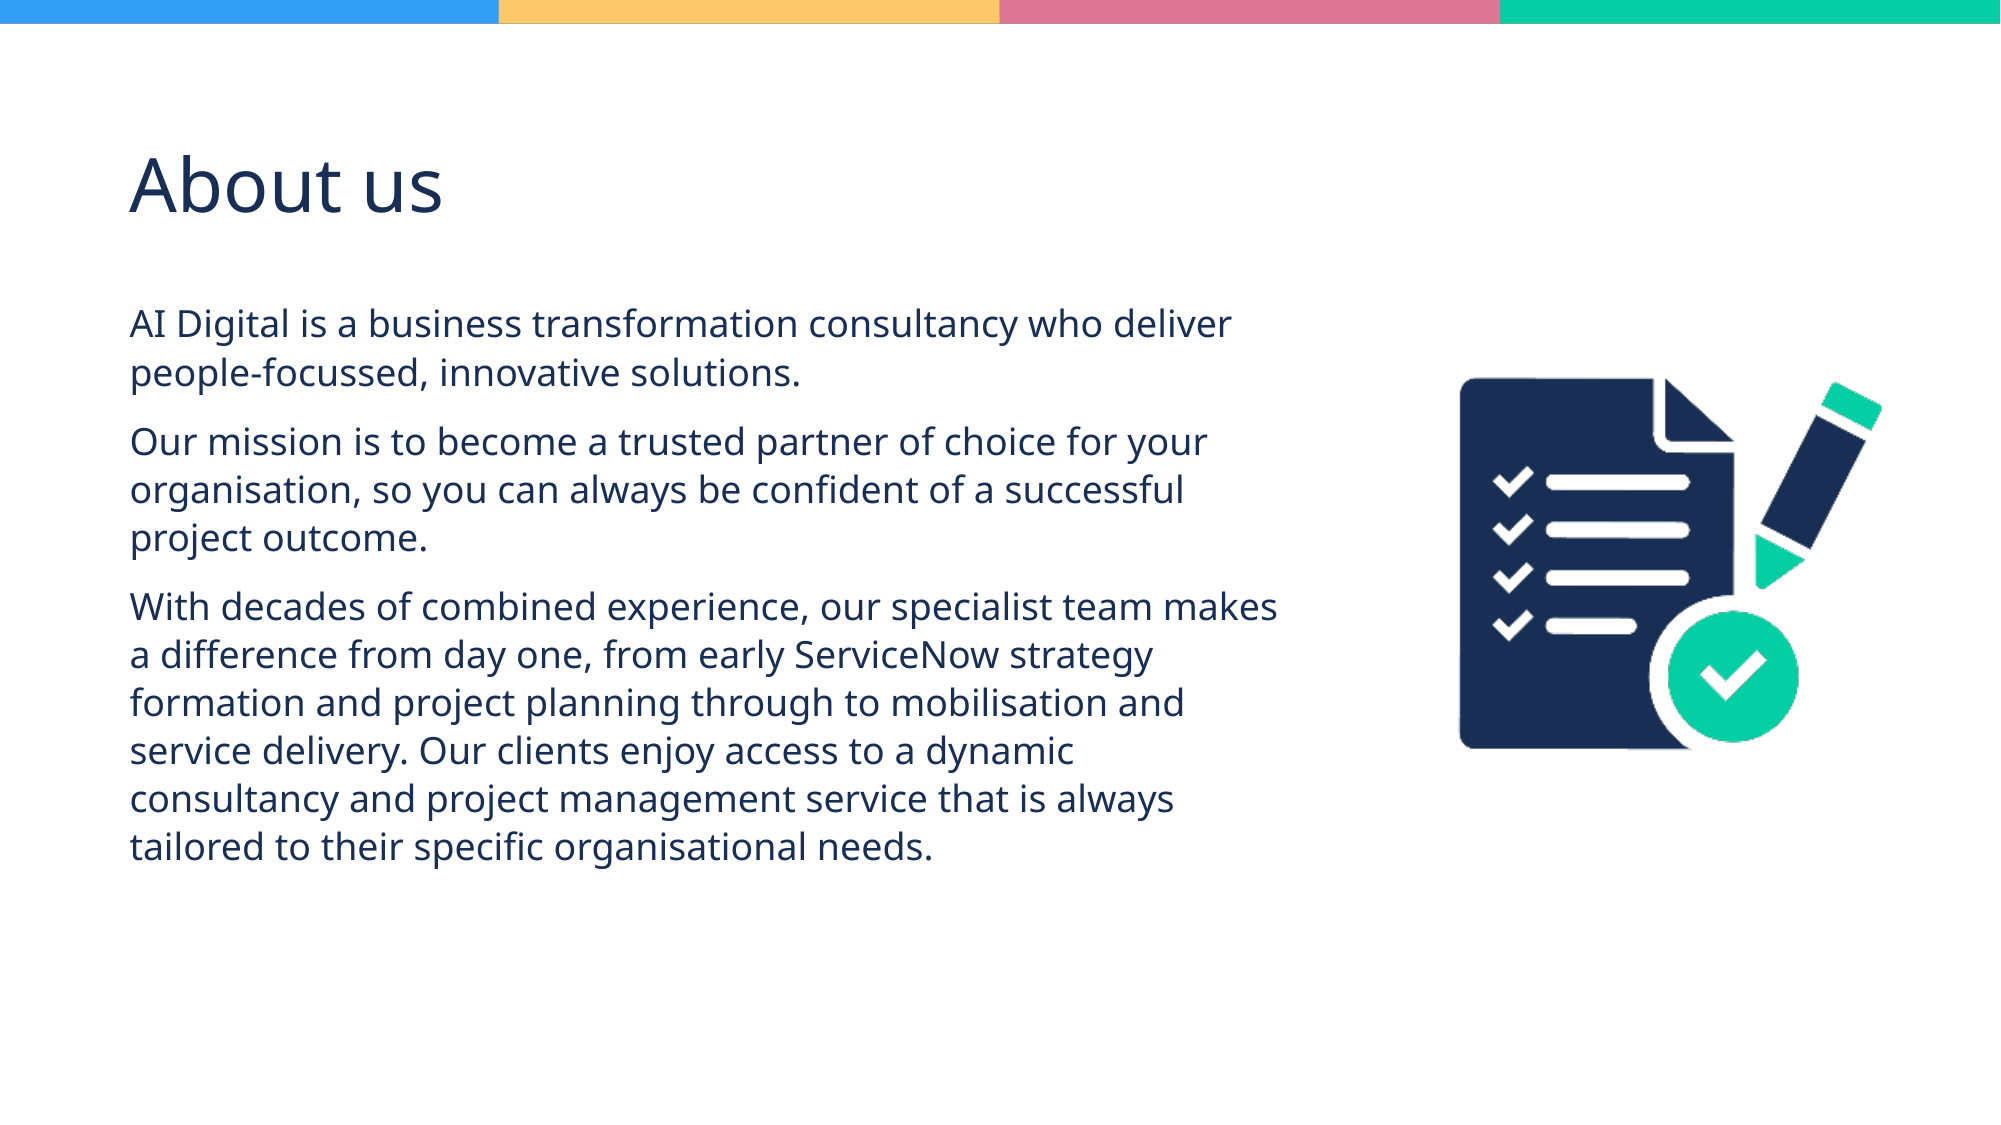

# About us
AI Digital is a business transformation consultancy who deliver people-focussed, innovative solutions.
Our mission is to become a trusted partner of choice for your organisation, so you can always be confident of a successful project outcome.
With decades of combined experience, our specialist team makes a difference from day one, from early ServiceNow strategy formation and project planning through to mobilisation and service delivery. Our clients enjoy access to a dynamic consultancy and project management service that is always tailored to their specific organisational needs.